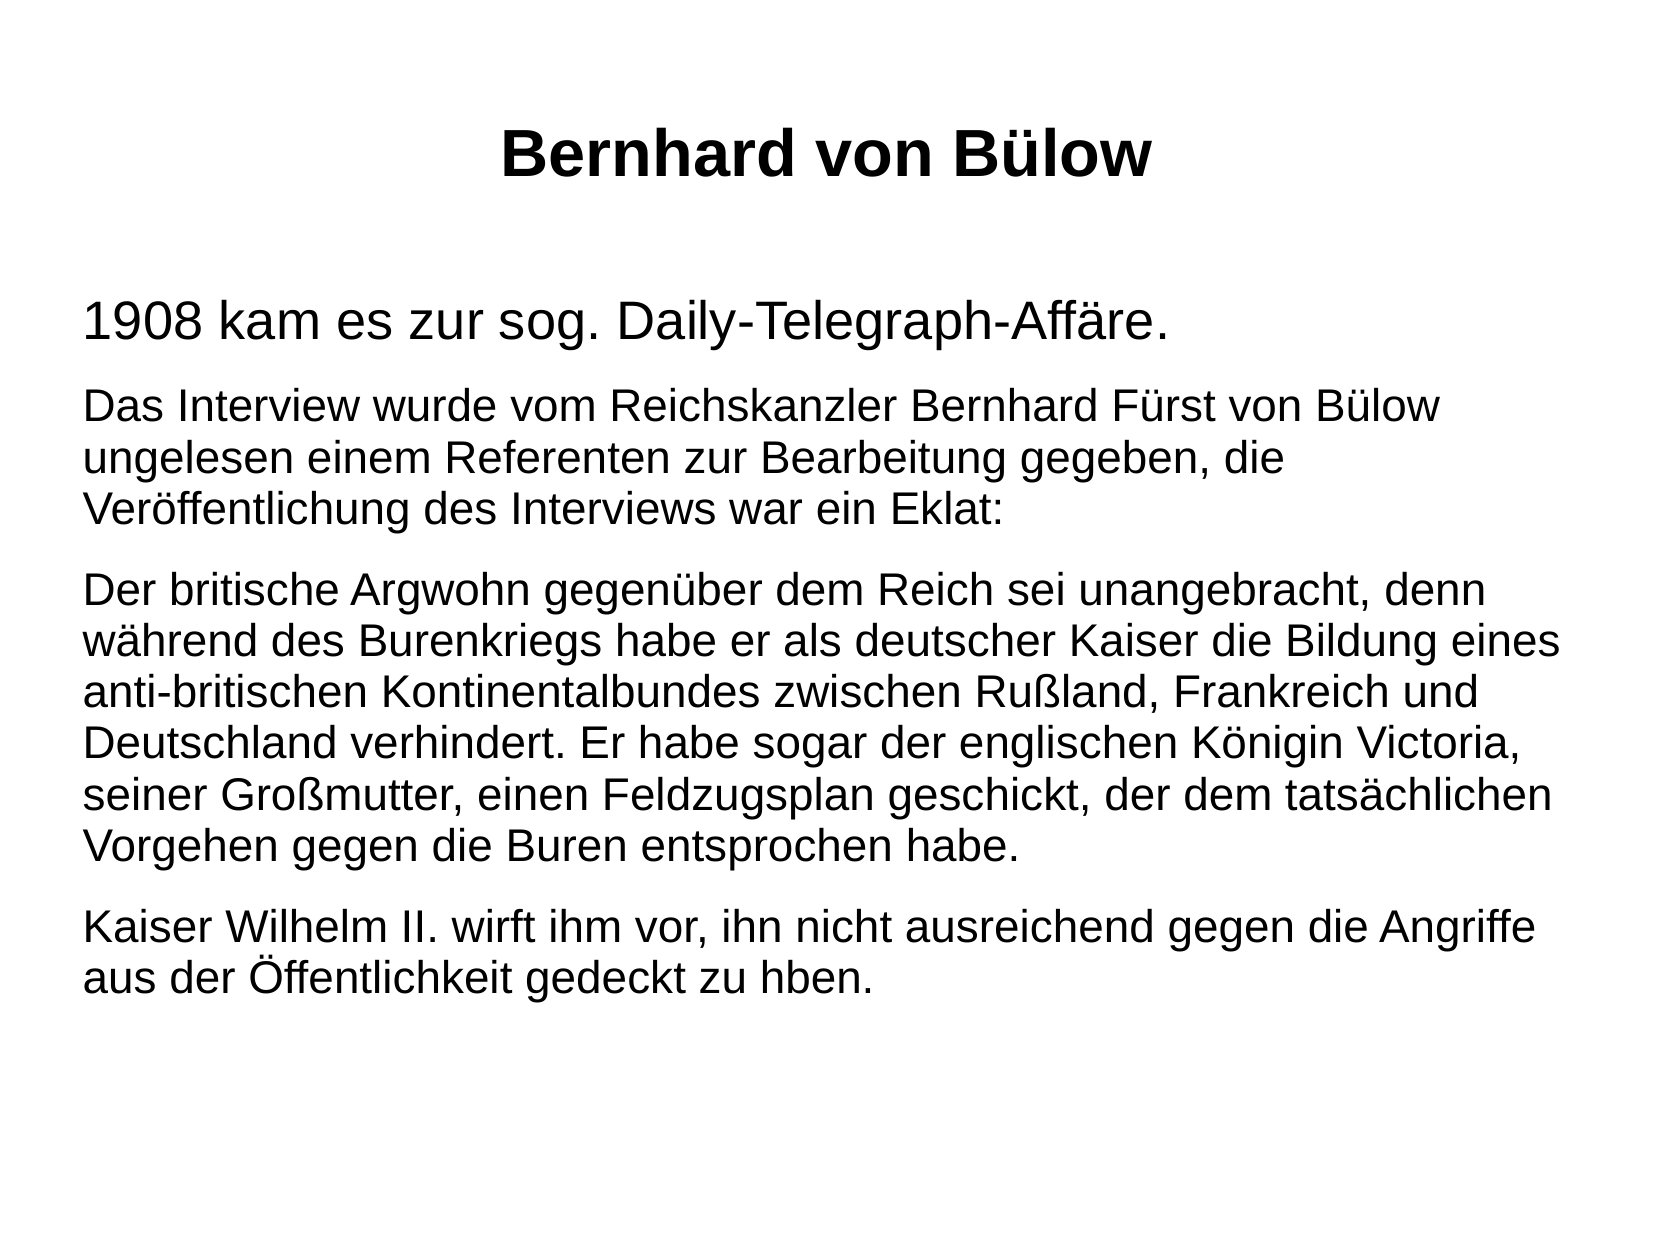

# Bernhard von Bülow
1908 kam es zur sog. Daily-Telegraph-Affäre.
Das Interview wurde vom Reichskanzler Bernhard Fürst von Bülow ungelesen einem Referenten zur Bearbeitung gegeben, die Veröffentlichung des Interviews war ein Eklat:
Der britische Argwohn gegenüber dem Reich sei unangebracht, denn während des Burenkriegs habe er als deutscher Kaiser die Bildung eines anti-britischen Kontinentalbundes zwischen Rußland, Frankreich und Deutschland verhindert. Er habe sogar der englischen Königin Victoria, seiner Großmutter, einen Feldzugsplan geschickt, der dem tatsächlichen Vorgehen gegen die Buren entsprochen habe.
Kaiser Wilhelm II. wirft ihm vor, ihn nicht ausreichend gegen die Angriffe aus der Öffentlichkeit gedeckt zu hben.